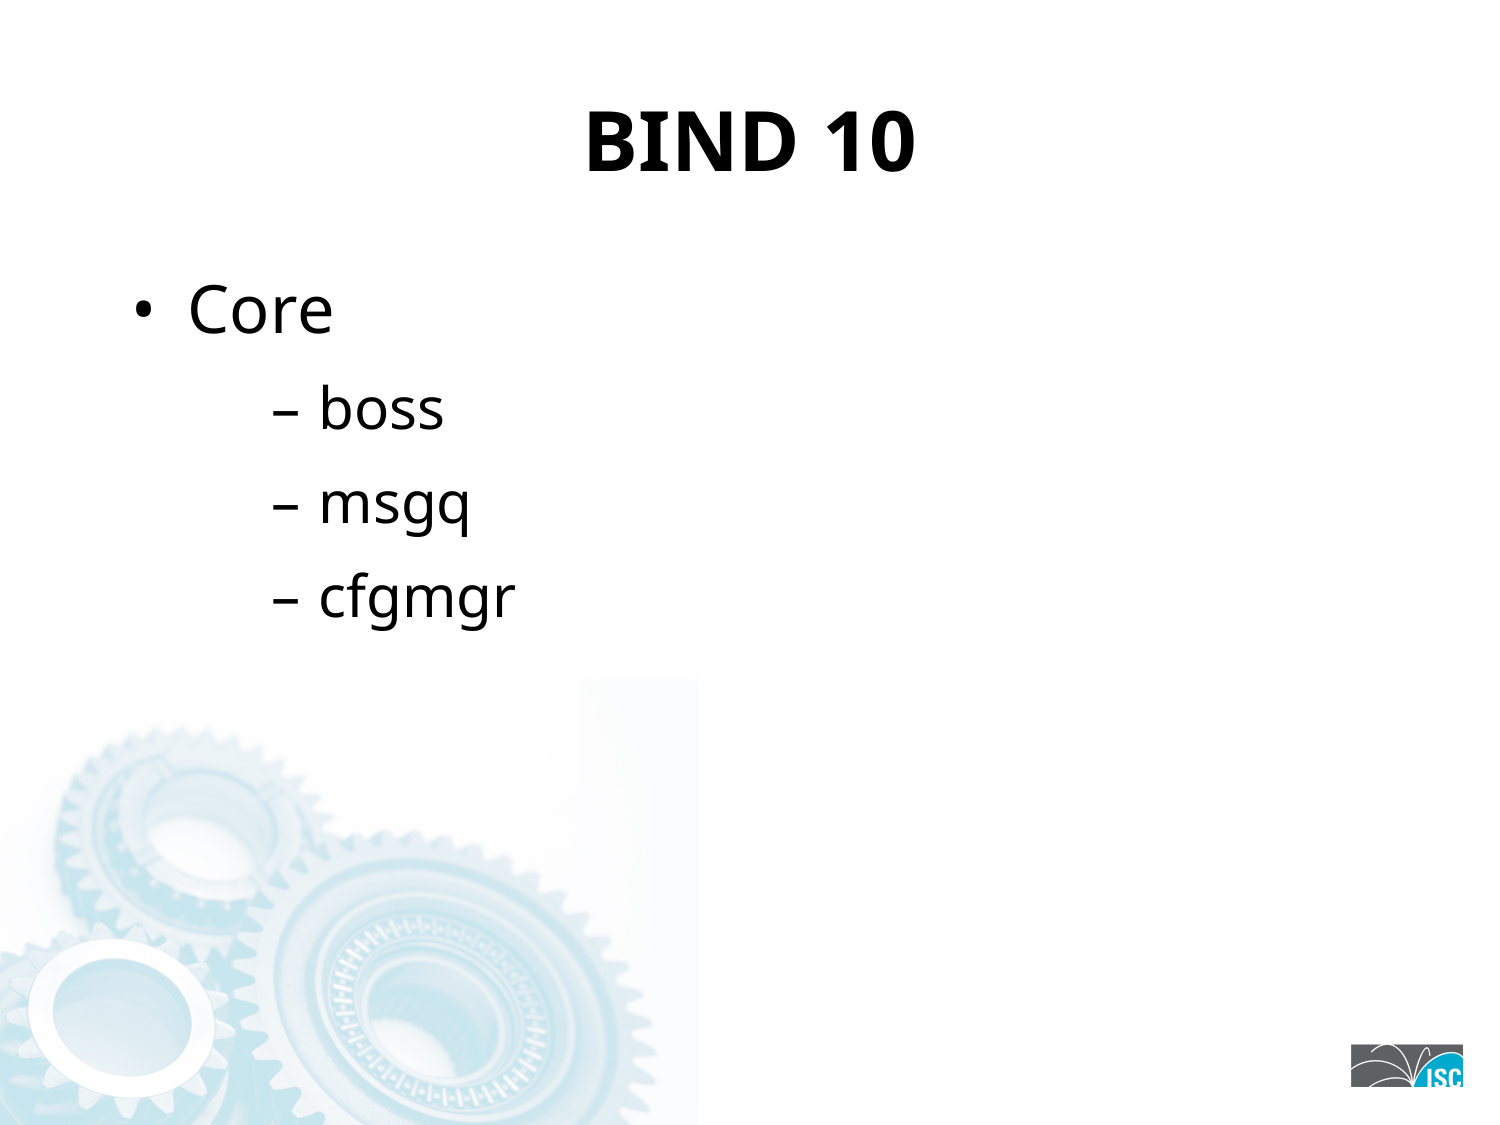

# BIND 10
Core
boss
msgq
cfgmgr